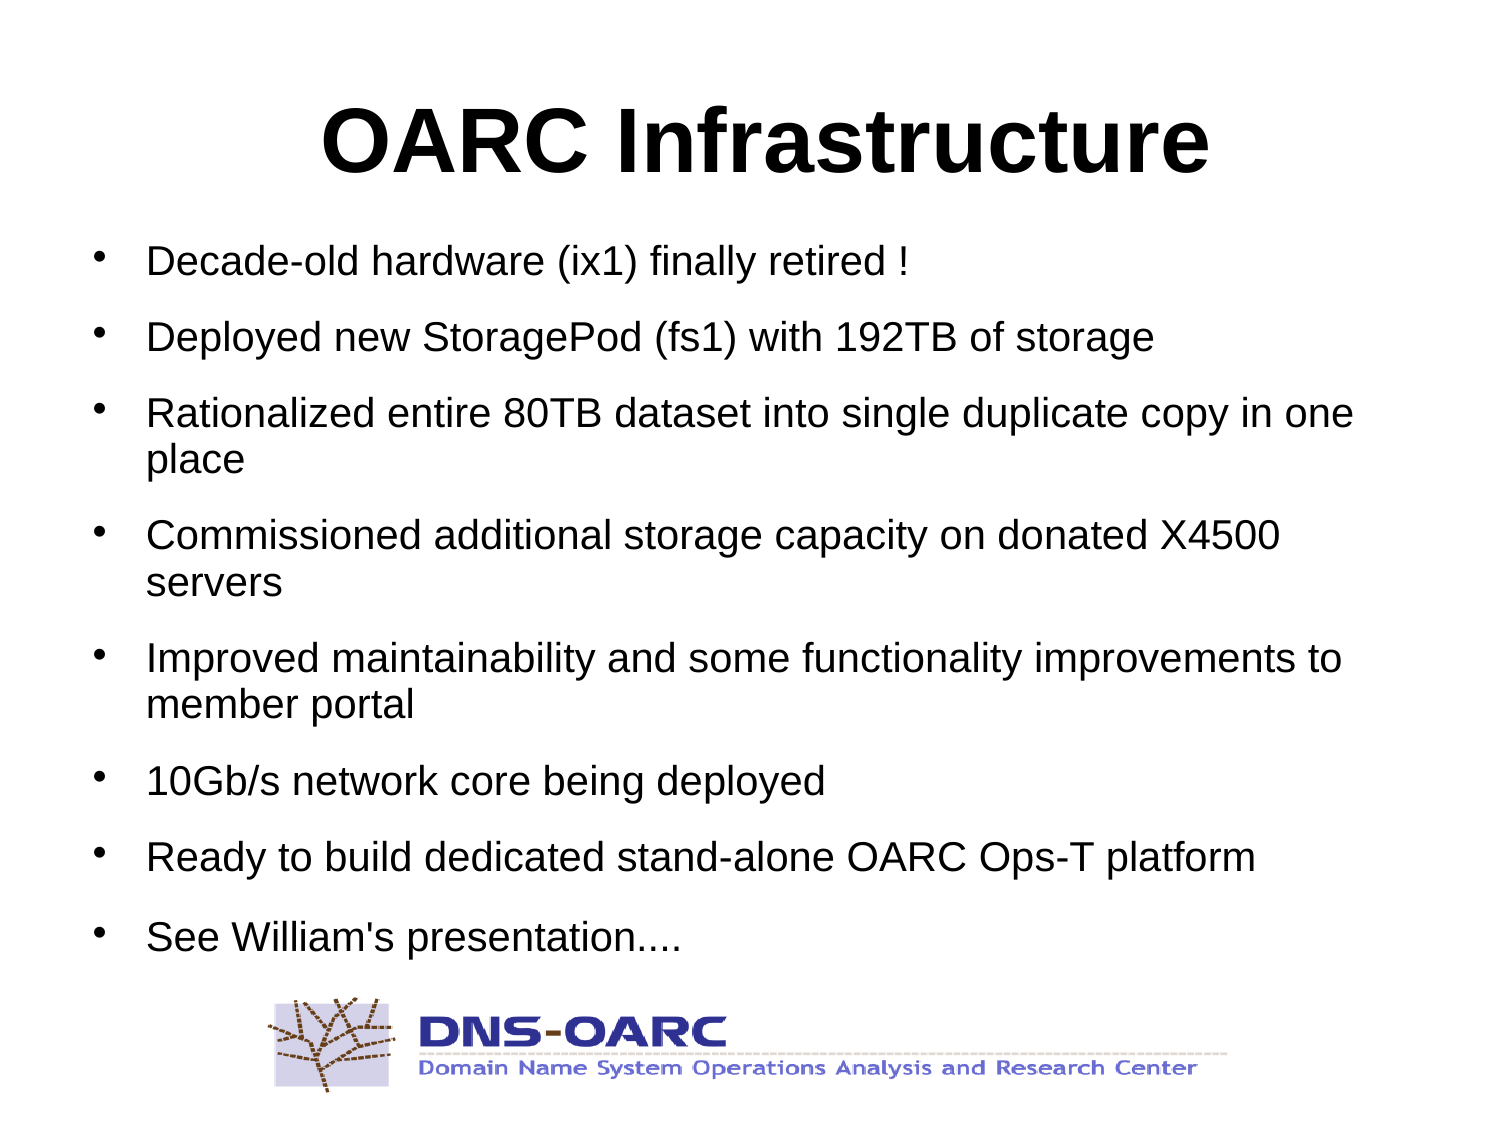

# OARC Infrastructure
Decade-old hardware (ix1) finally retired !
Deployed new StoragePod (fs1) with 192TB of storage
Rationalized entire 80TB dataset into single duplicate copy in one place
Commissioned additional storage capacity on donated X4500 servers
Improved maintainability and some functionality improvements to member portal
10Gb/s network core being deployed
Ready to build dedicated stand-alone OARC Ops-T platform
See William's presentation....